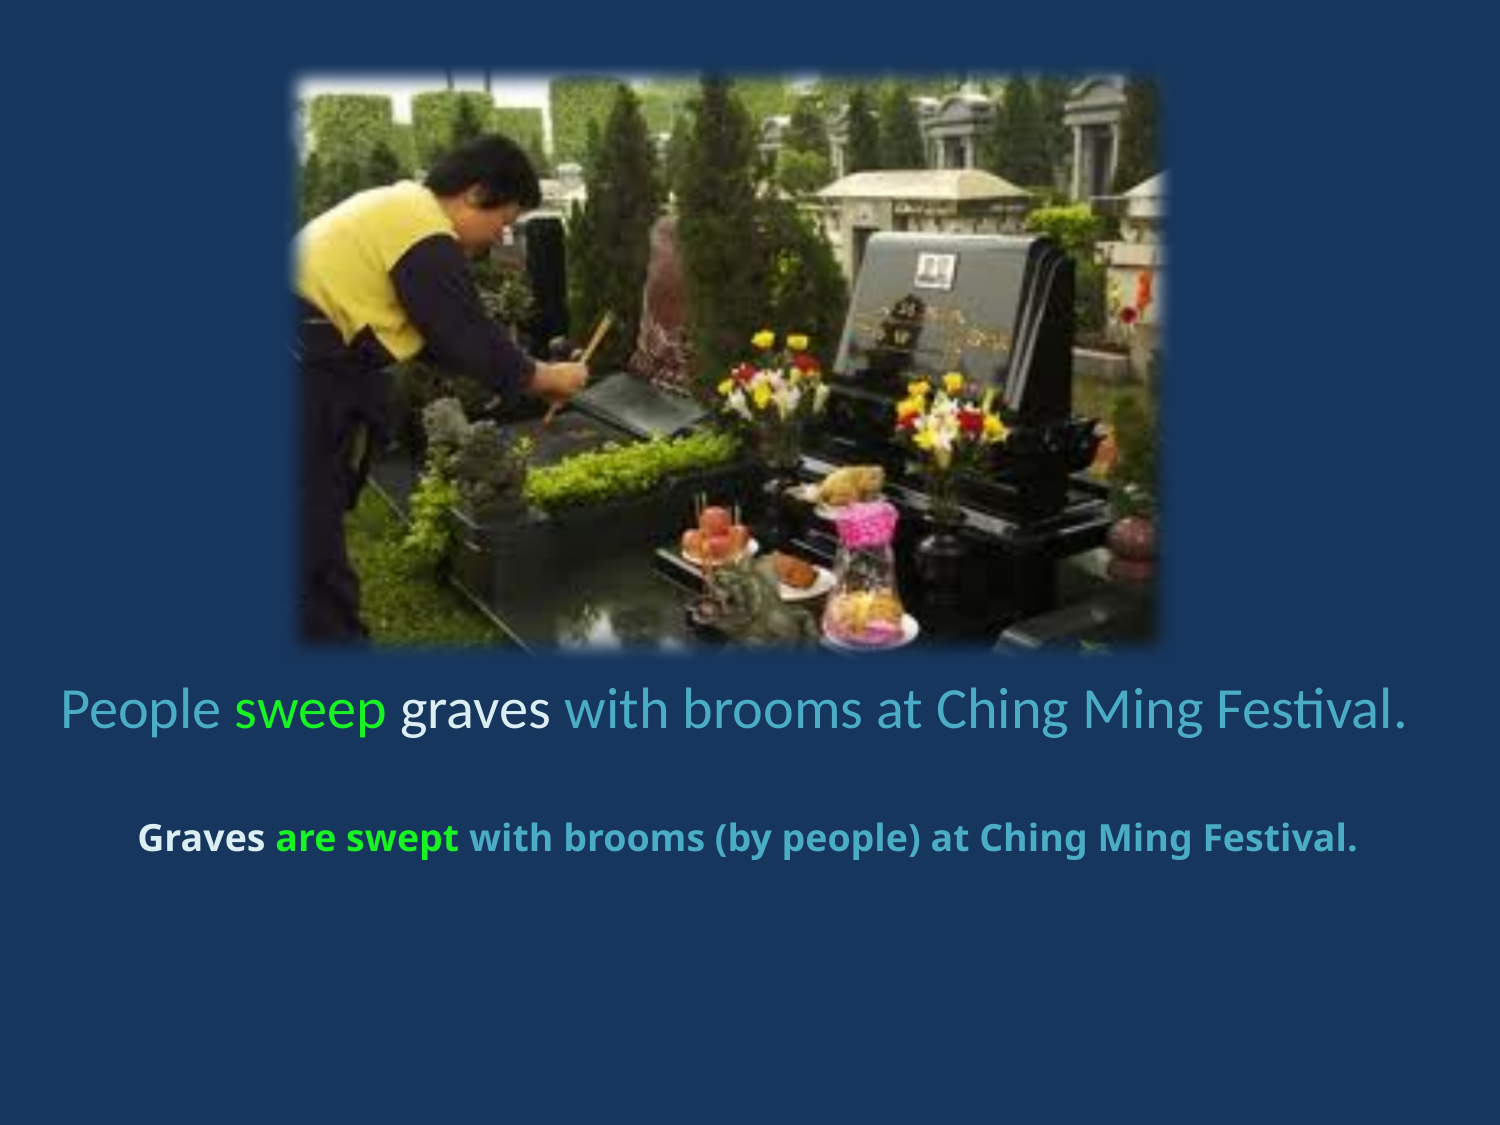

#
People sweep graves with brooms at Ching Ming Festival.
Graves are swept with brooms (by people) at Ching Ming Festival.